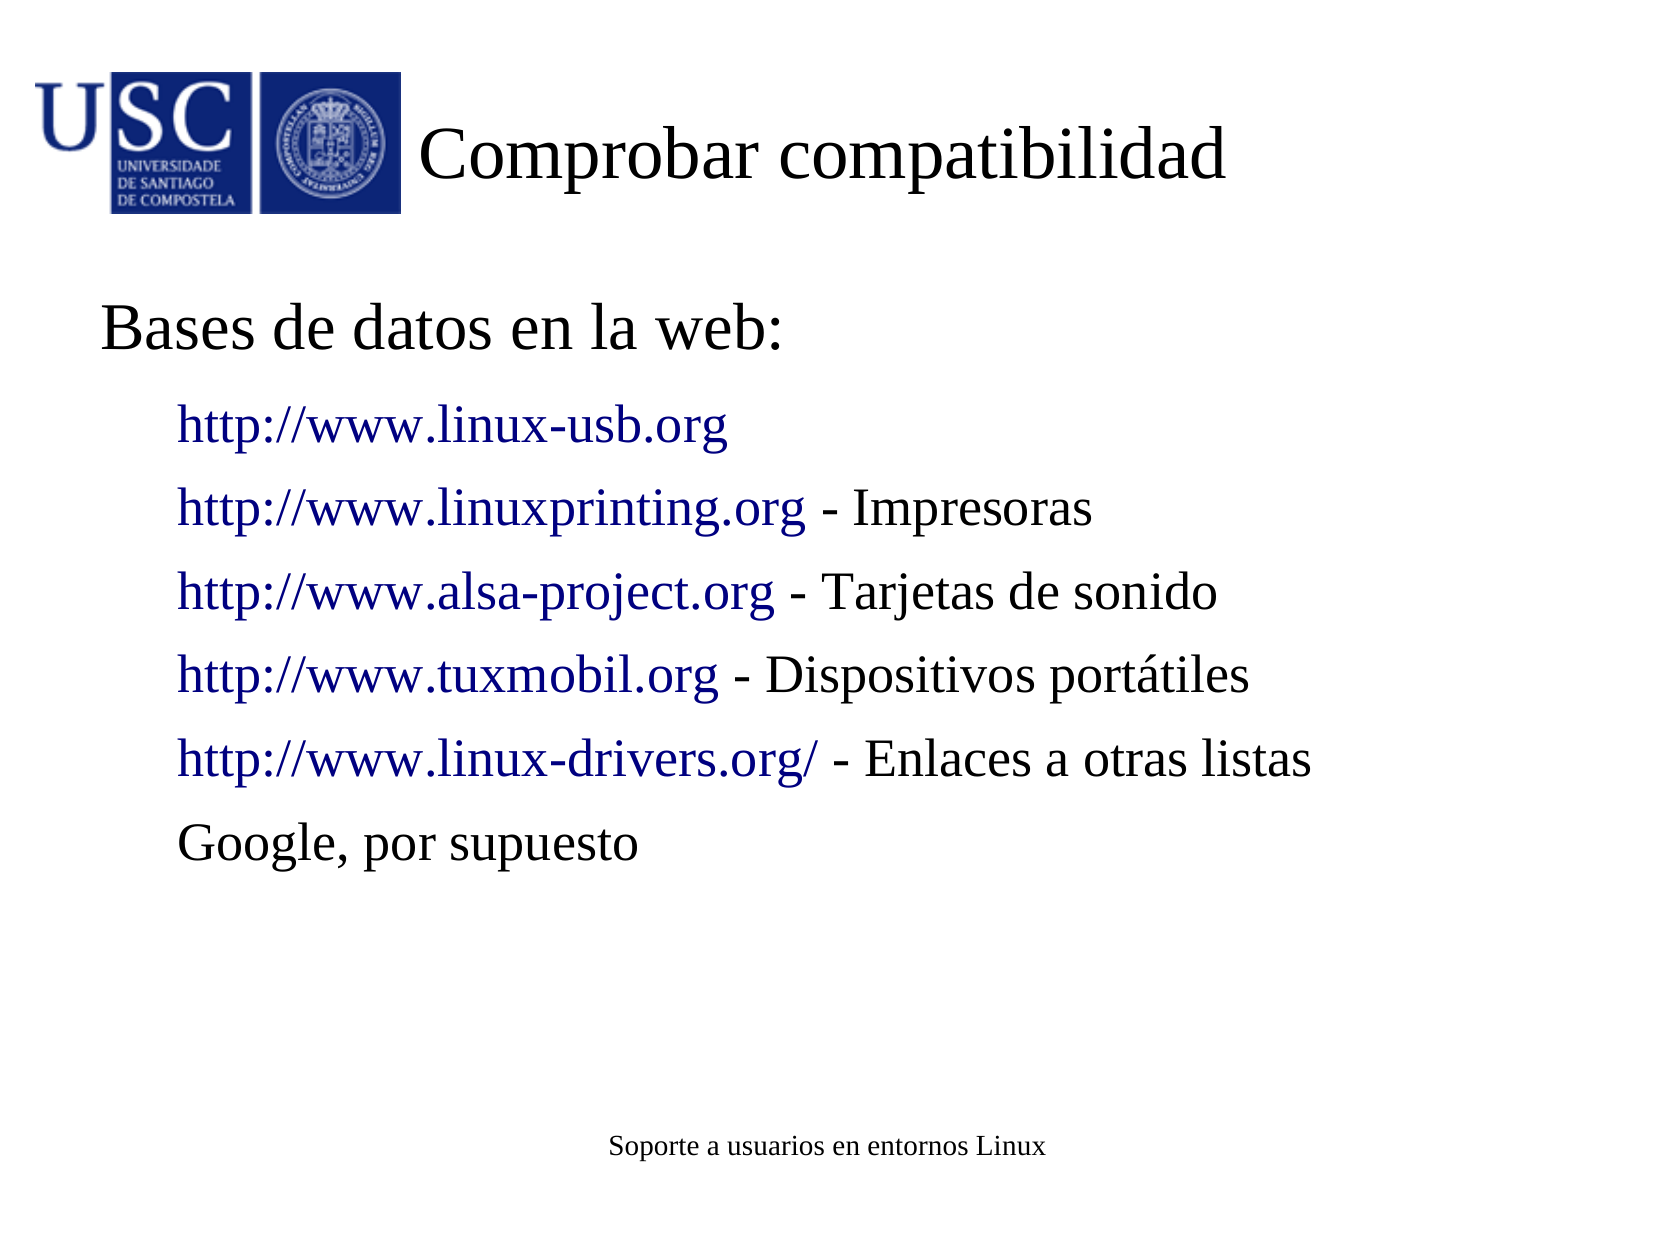

# Comprobar compatibilidad
Bases de datos en la web:
http://www.linux-usb.org
http://www.linuxprinting.org - Impresoras
http://www.alsa-project.org - Tarjetas de sonido
http://www.tuxmobil.org - Dispositivos portátiles
http://www.linux-drivers.org/ - Enlaces a otras listas
Google, por supuesto